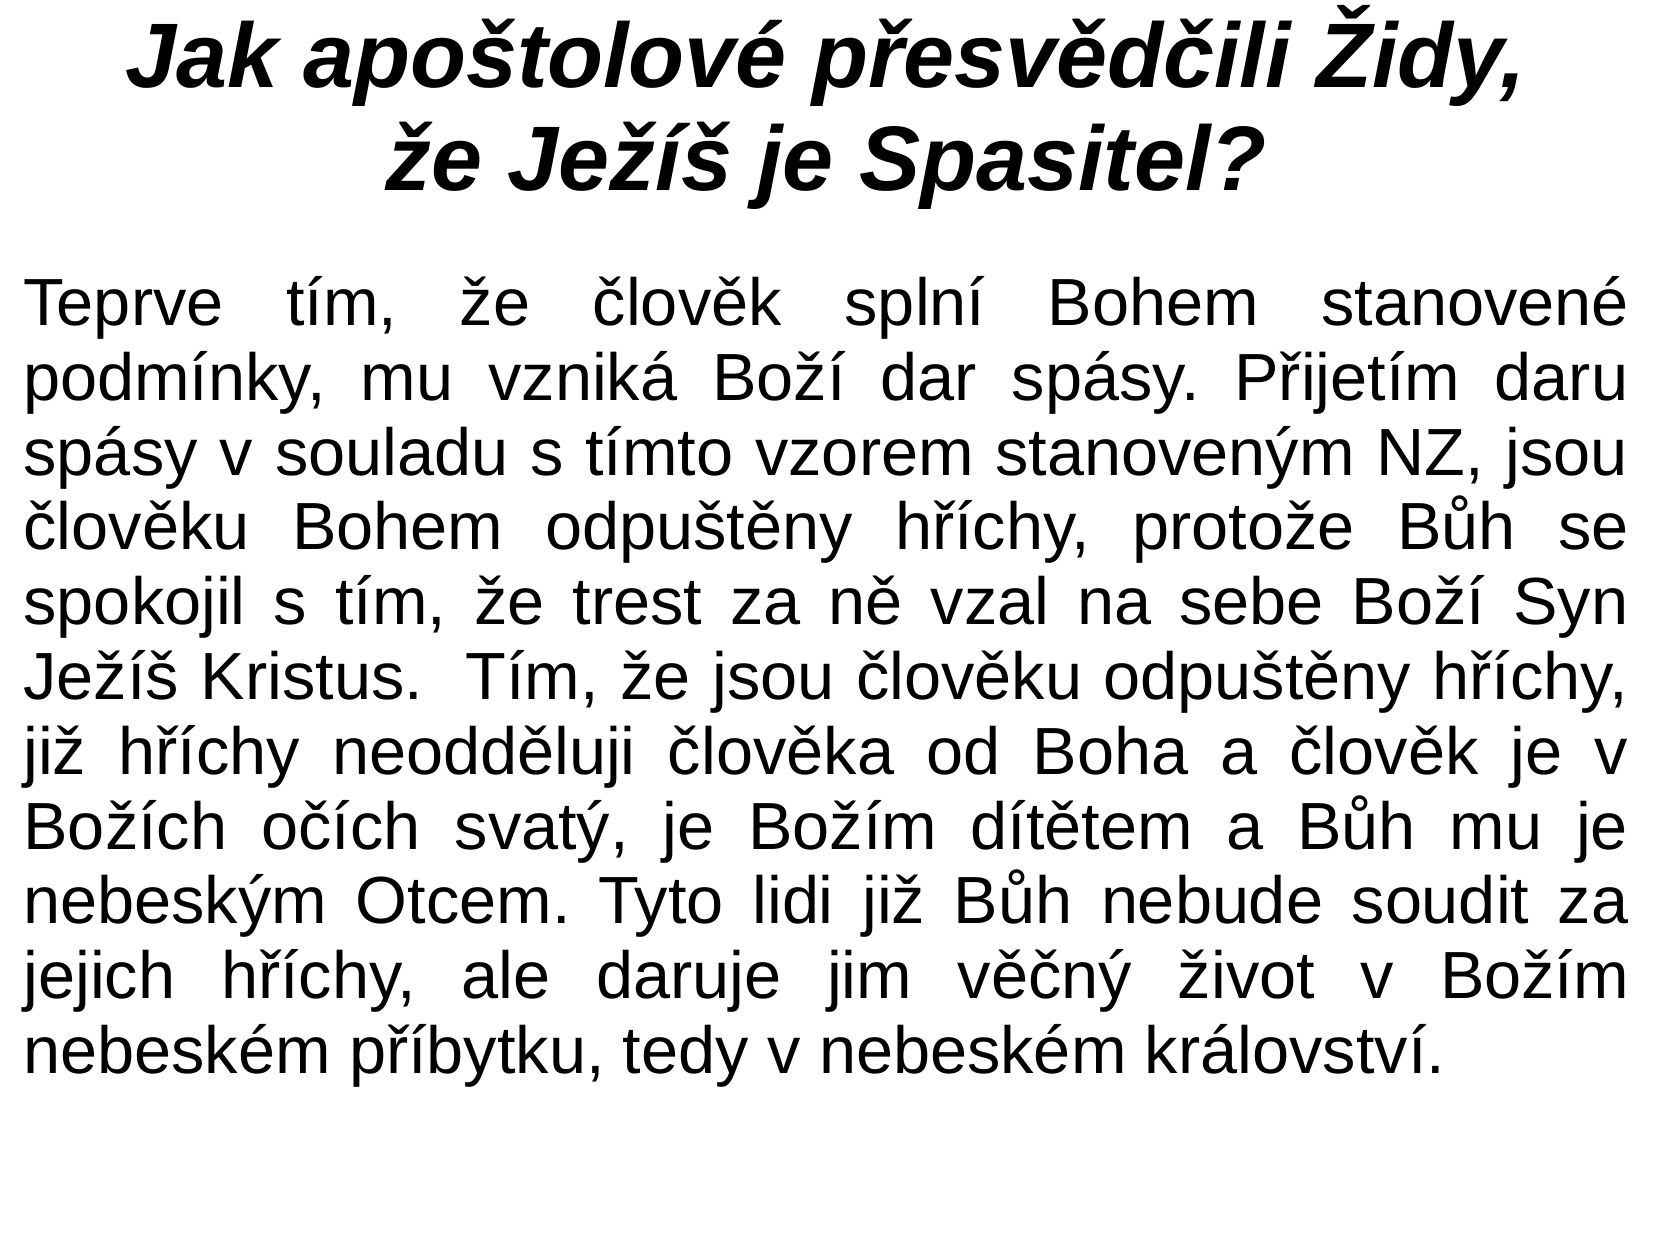

Teprve tím, že člověk splní Bohem stanovené podmínky, mu vzniká Boží dar spásy. Přijetím daru spásy v souladu s tímto vzorem stanoveným NZ, jsou člověku Bohem odpuštěny hříchy, protože Bůh se spokojil s tím, že trest za ně vzal na sebe Boží Syn Ježíš Kristus. Tím, že jsou člověku odpuštěny hříchy, již hříchy neodděluji člověka od Boha a člověk je v Božích očích svatý, je Božím dítětem a Bůh mu je nebeským Otcem. Tyto lidi již Bůh nebude soudit za jejich hříchy, ale daruje jim věčný život v Božím nebeském příbytku, tedy v nebeském království.
# Jak apoštolové přesvědčili Židy, že Ježíš je Spasitel?